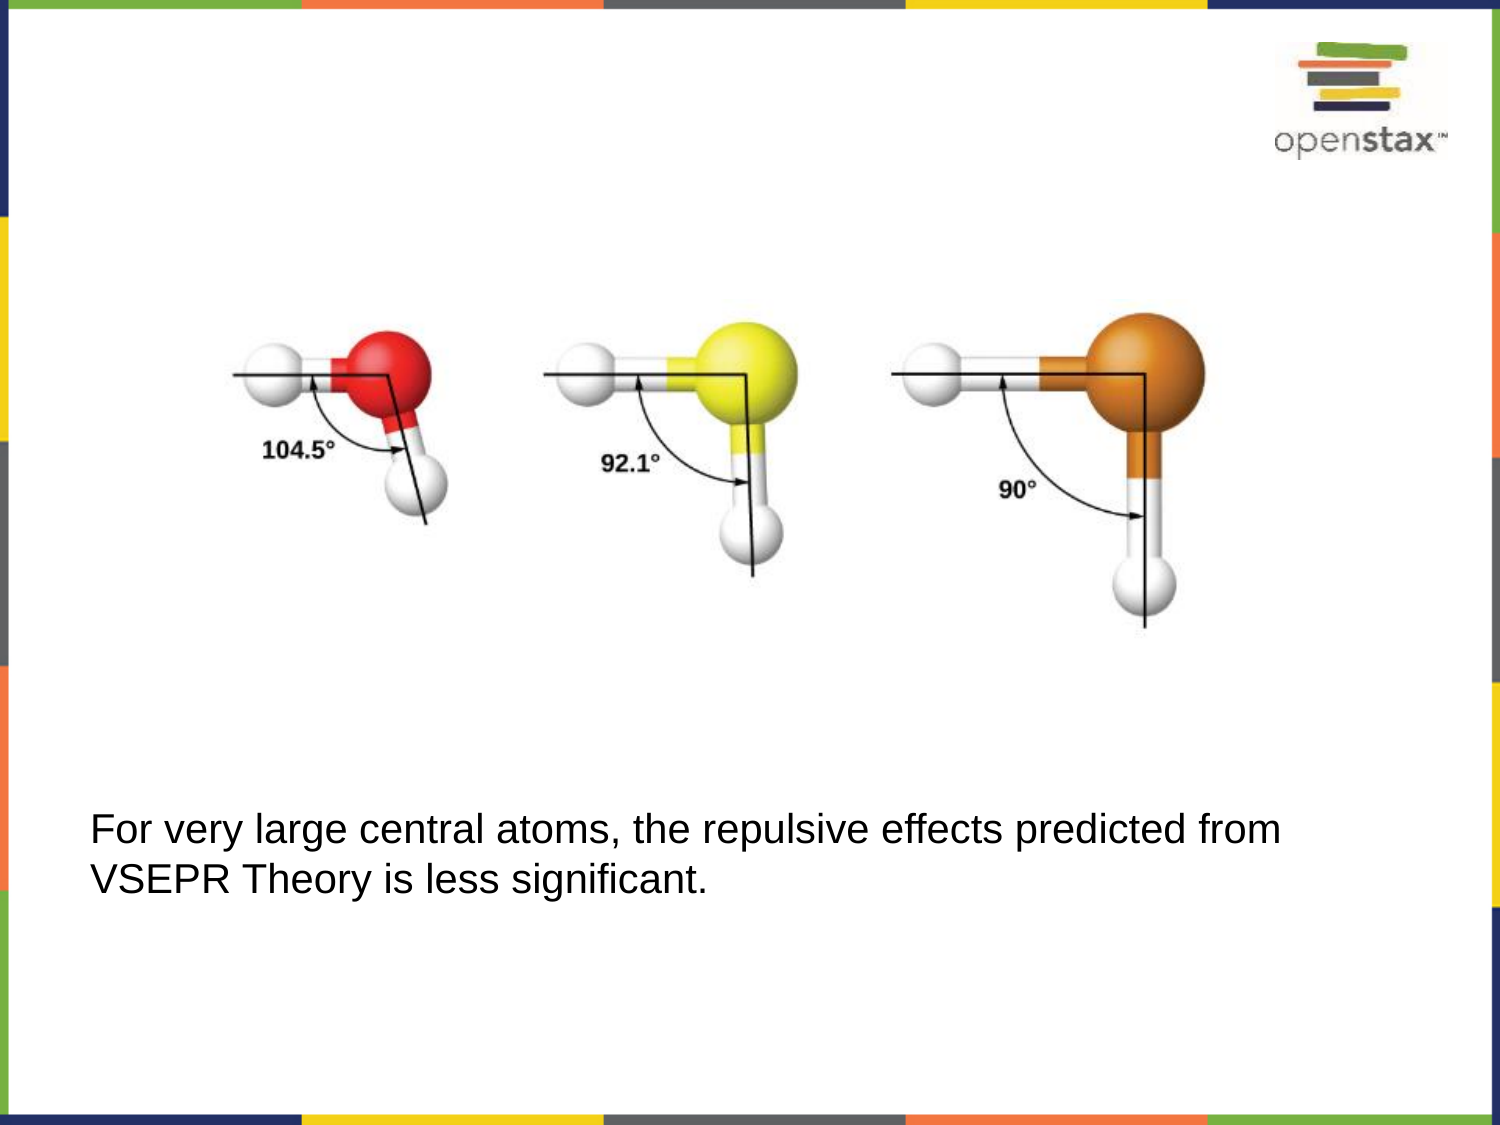

# For very large central atoms, the repulsive effects predicted from VSEPR Theory is less significant.